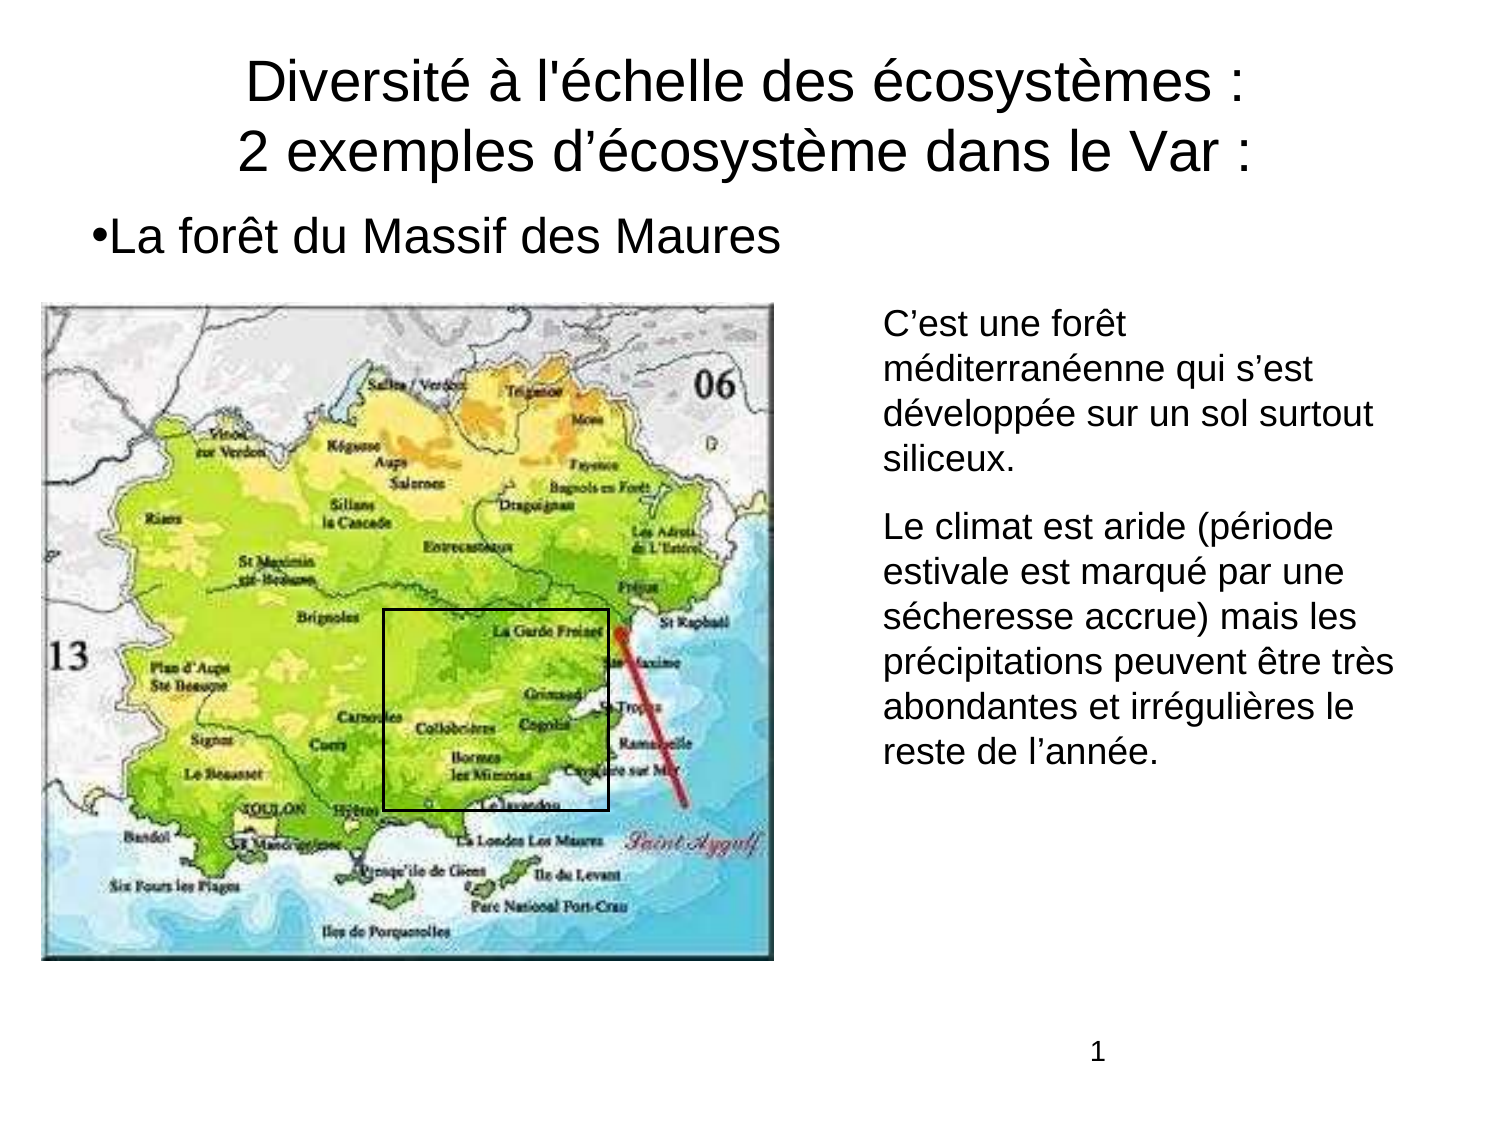

# Diversité à l'échelle des écosystèmes : 2 exemples d’écosystème dans le Var :
La forêt du Massif des Maures
C’est une forêt méditerranéenne qui s’est développée sur un sol surtout siliceux.
Le climat est aride (période estivale est marqué par une sécheresse accrue) mais les précipitations peuvent être très abondantes et irrégulières le reste de l’année.